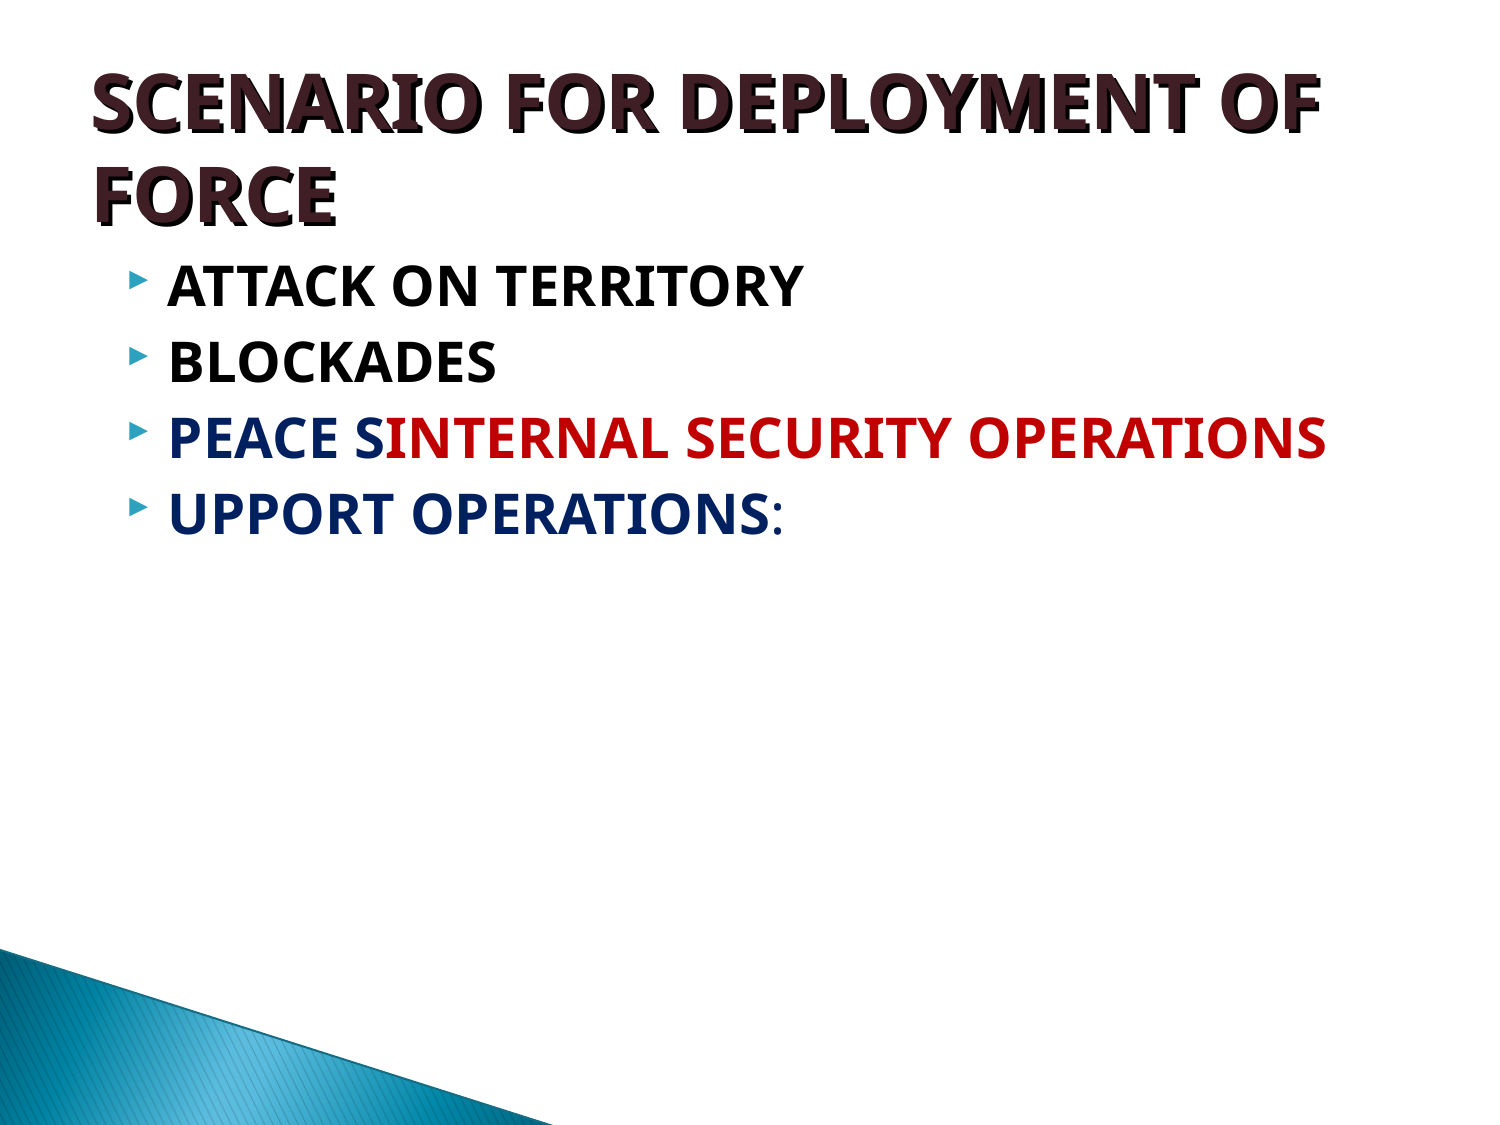

SCENARIO FOR DEPLOYMENT OF FORCE
# ATTACK ON TERRITORY
BLOCKADES
PEACE SINTERNAL SECURITY OPERATIONS
UPPORT OPERATIONS: